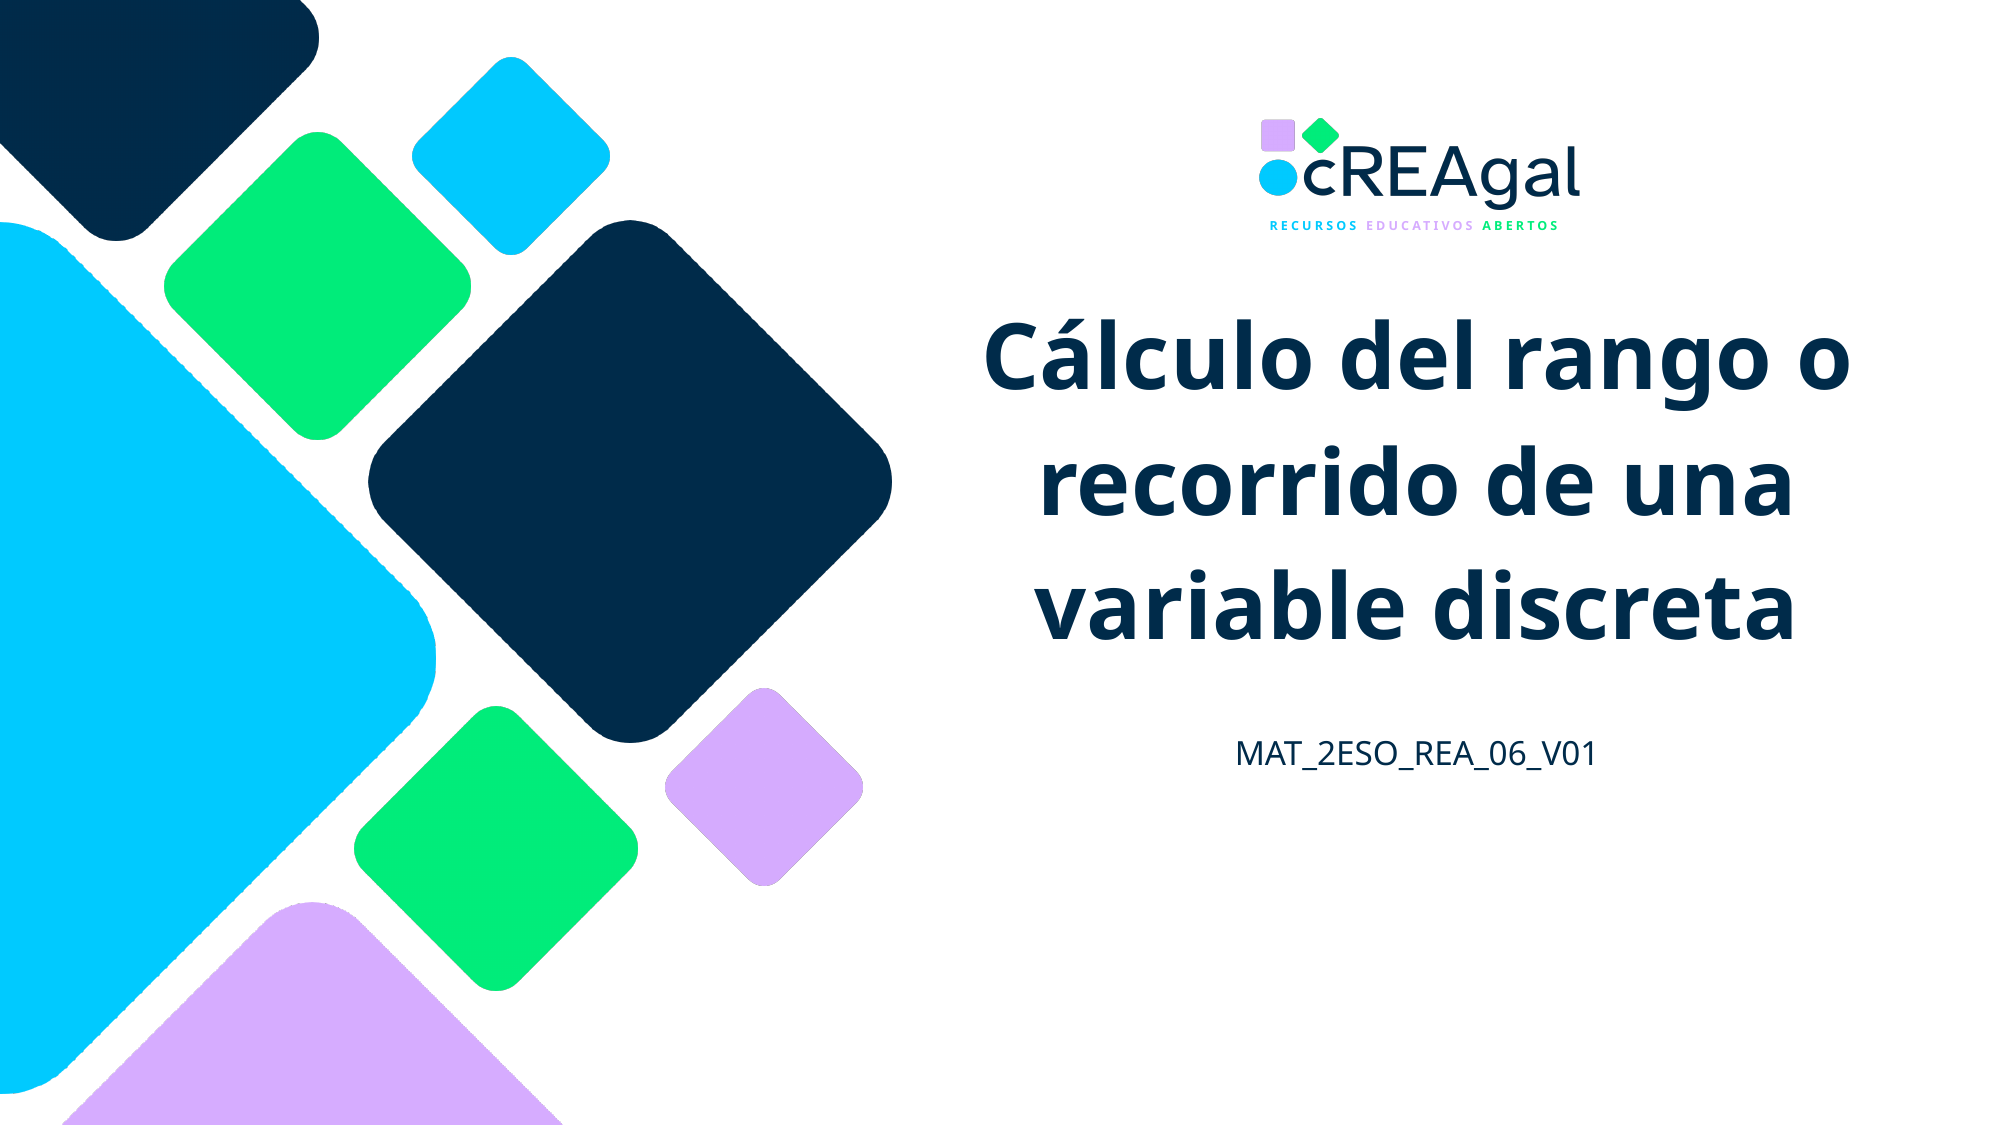

# Cálculo del rango o recorrido de una variable discreta
MAT_2ESO_REA_06_V01